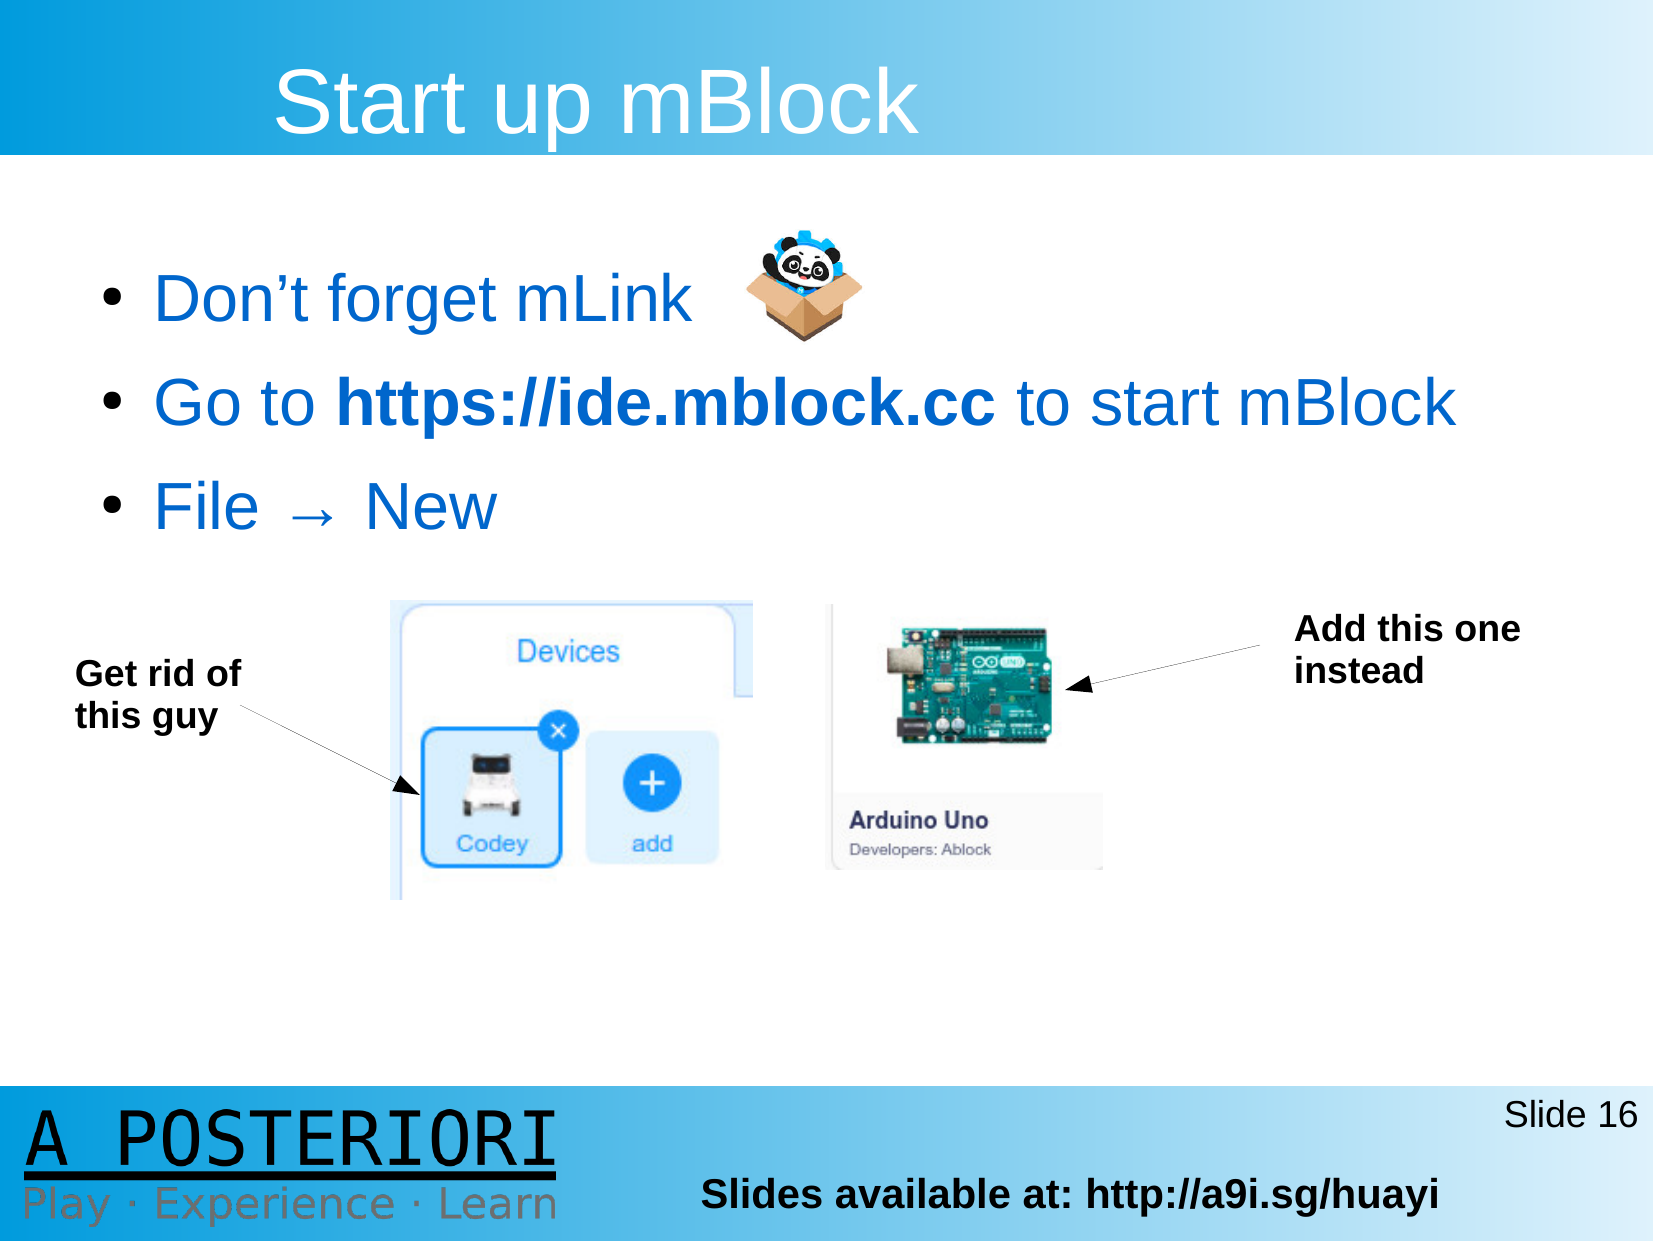

# Start up mBlock
Don’t forget mLink
Go to https://ide.mblock.cc to start mBlock
File → New
Add this one instead
Get rid of this guy